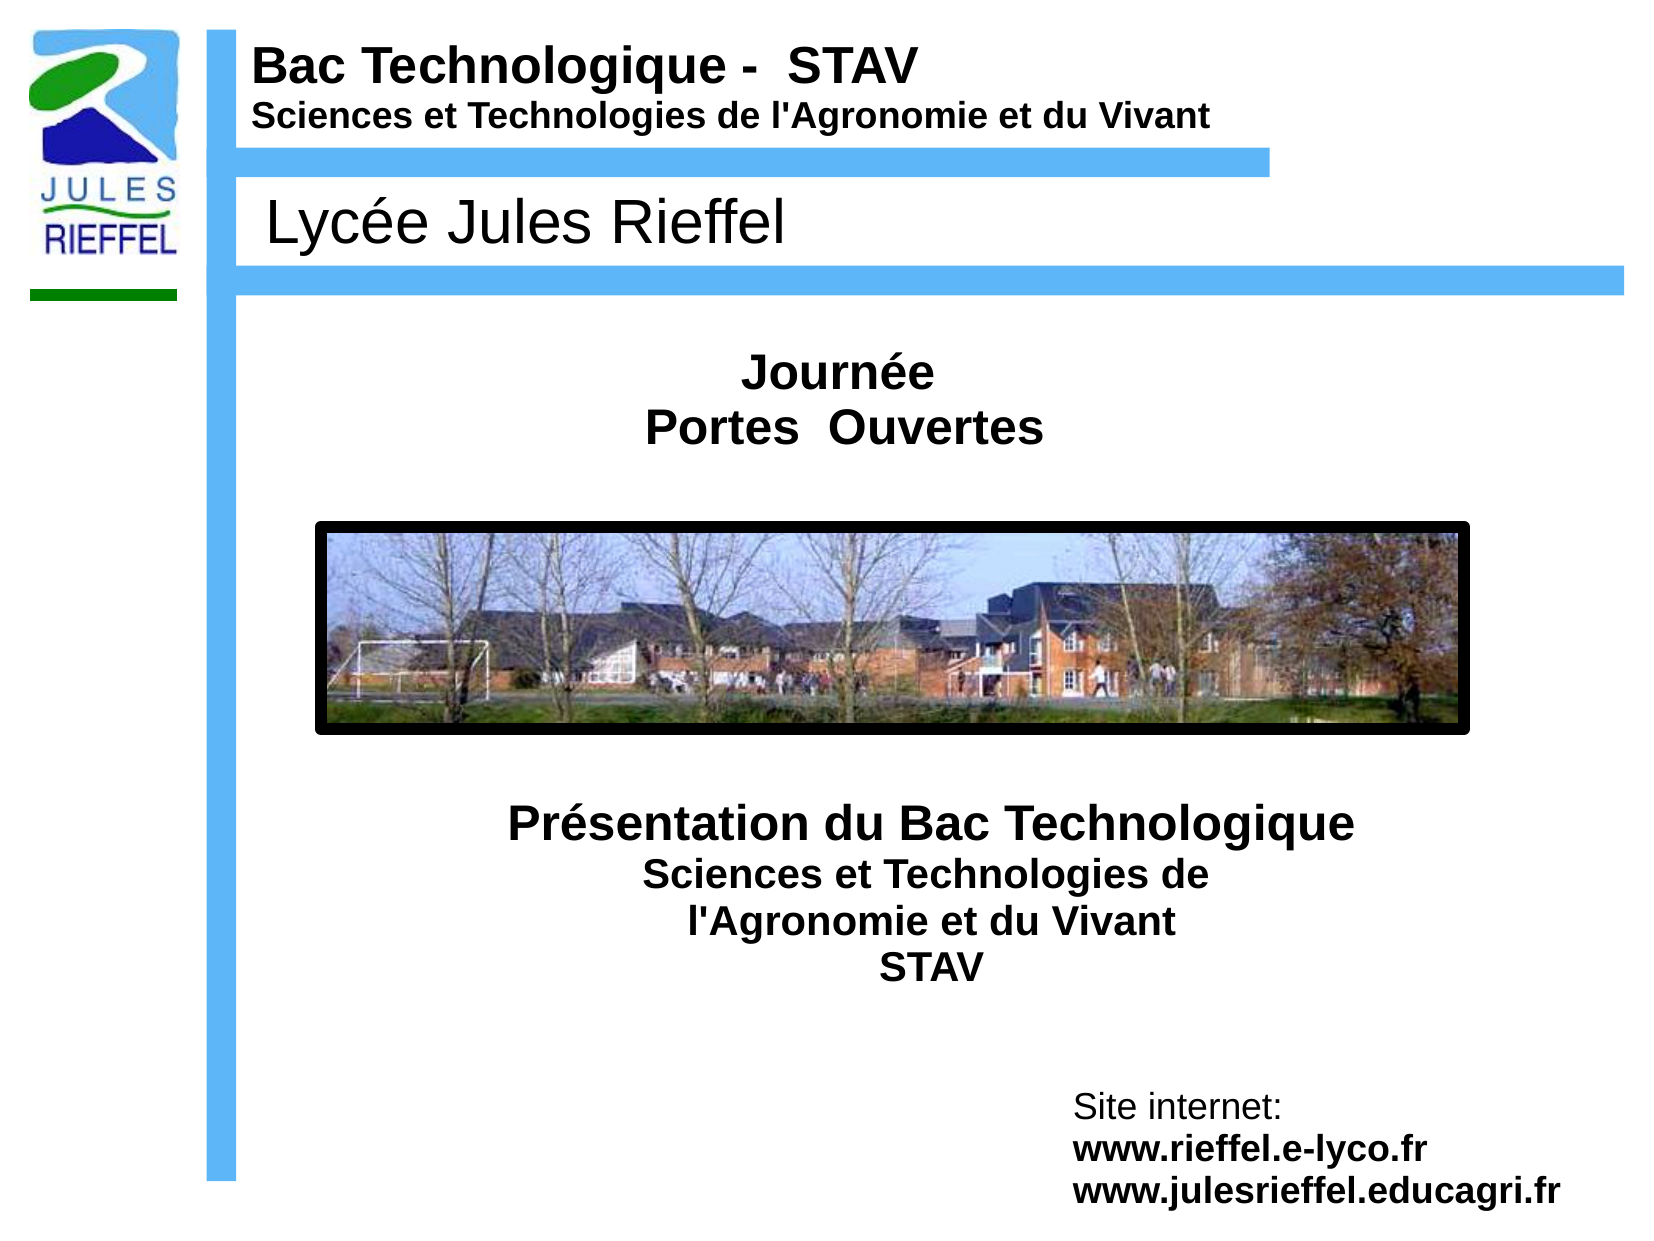

# Lycée Jules Rieffel
Journée
Portes Ouvertes
Présentation du Bac Technologique
Sciences et Technologies de
l'Agronomie et du Vivant
STAV
Site internet:
www.rieffel.e-lyco.fr www.julesrieffel.educagri.fr